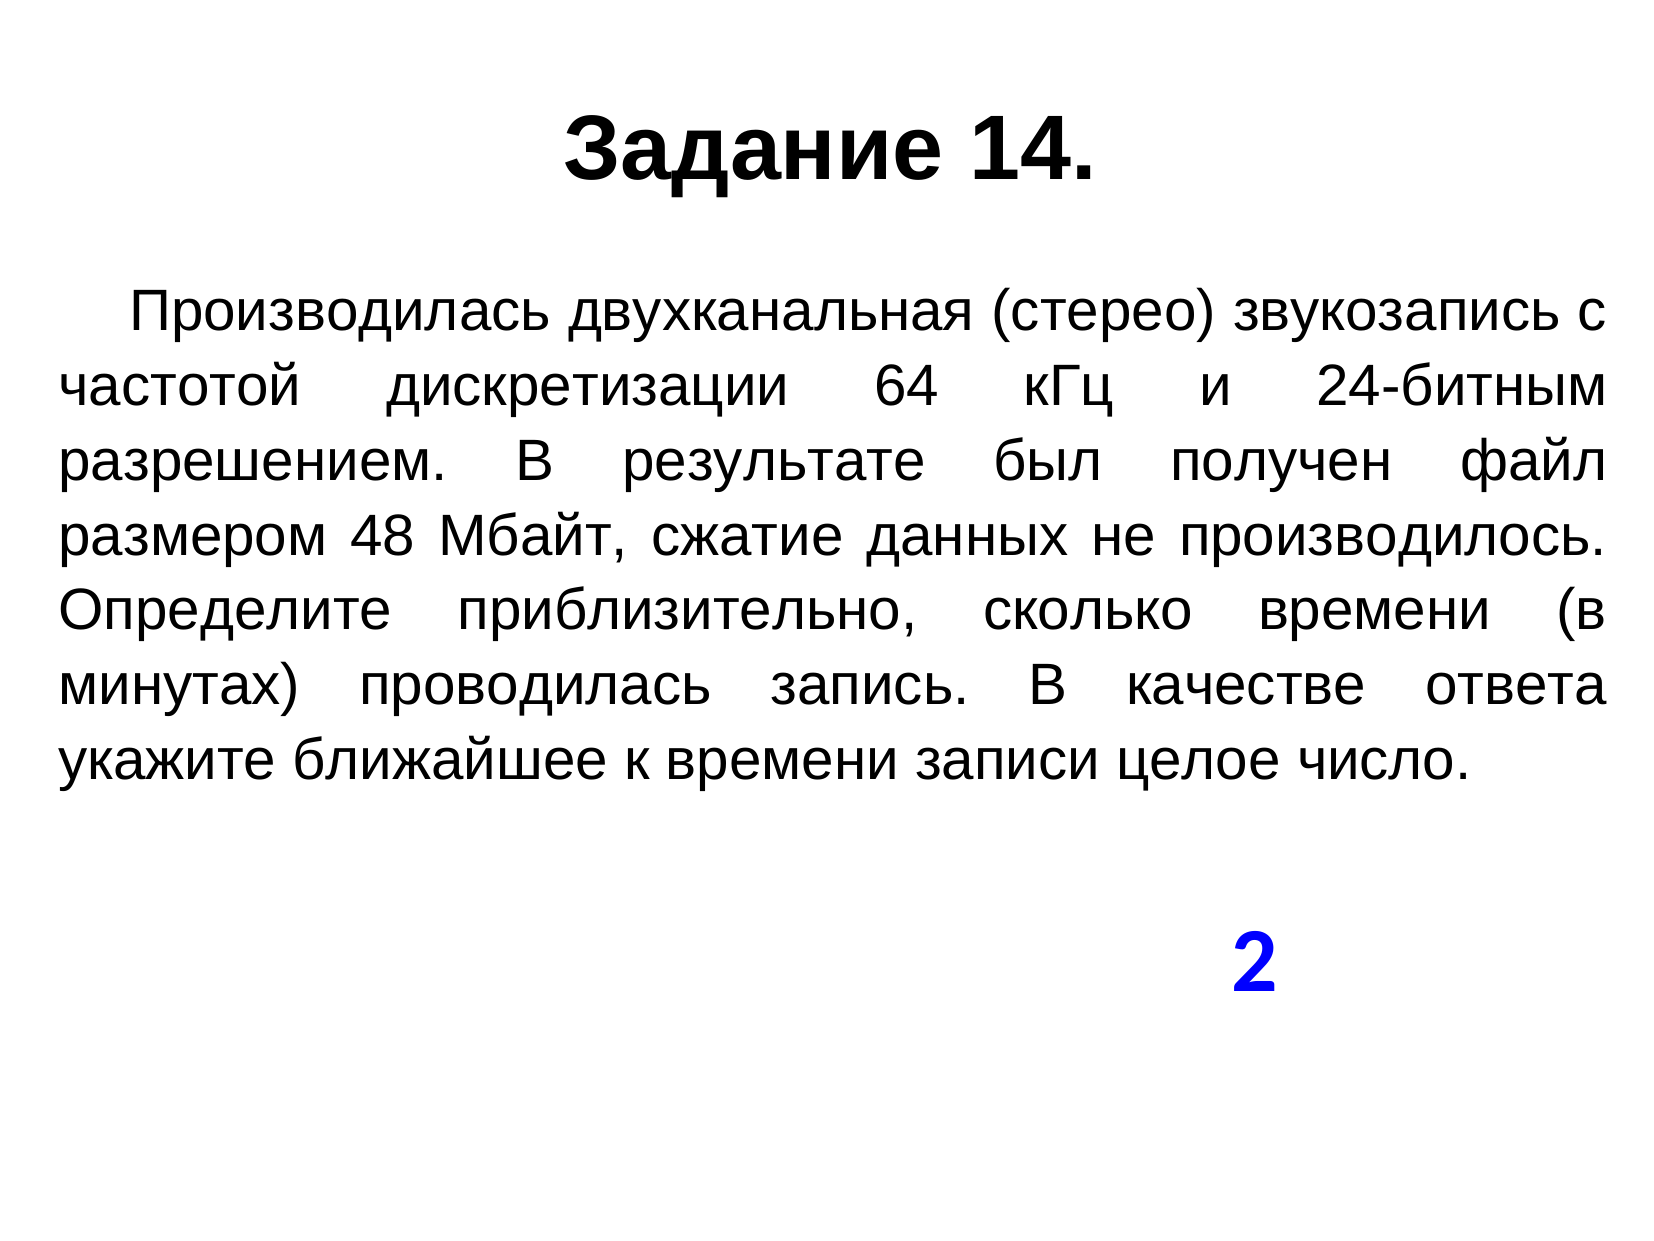

# Задание 14.
Производилась двухканальная (стерео) звукозапись с частотой дискретизации 64 кГц и 24-битным разрешением. В результате был получен файл размером 48 Мбайт, сжатие данных не производилось. Определите приблизительно, сколько времени (в минутах) проводилась запись. В качестве ответа укажите ближайшее к времени записи целое число.
2